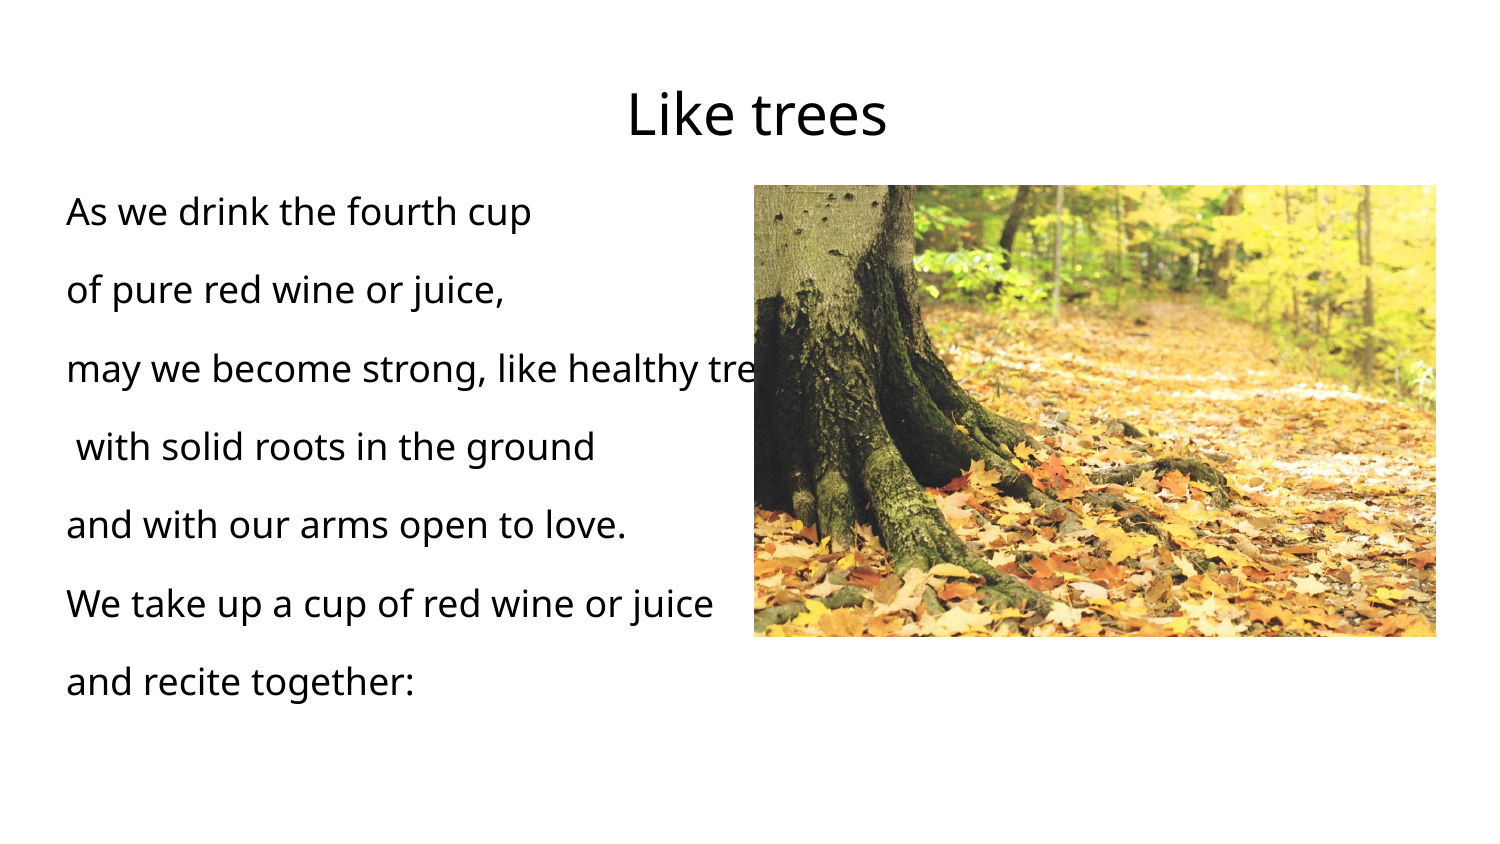

# Like trees
As we drink the fourth cup
of pure red wine or juice,
may we become strong, like healthy trees,
 with solid roots in the ground
and with our arms open to love.
We take up a cup of red wine or juice
and recite together: